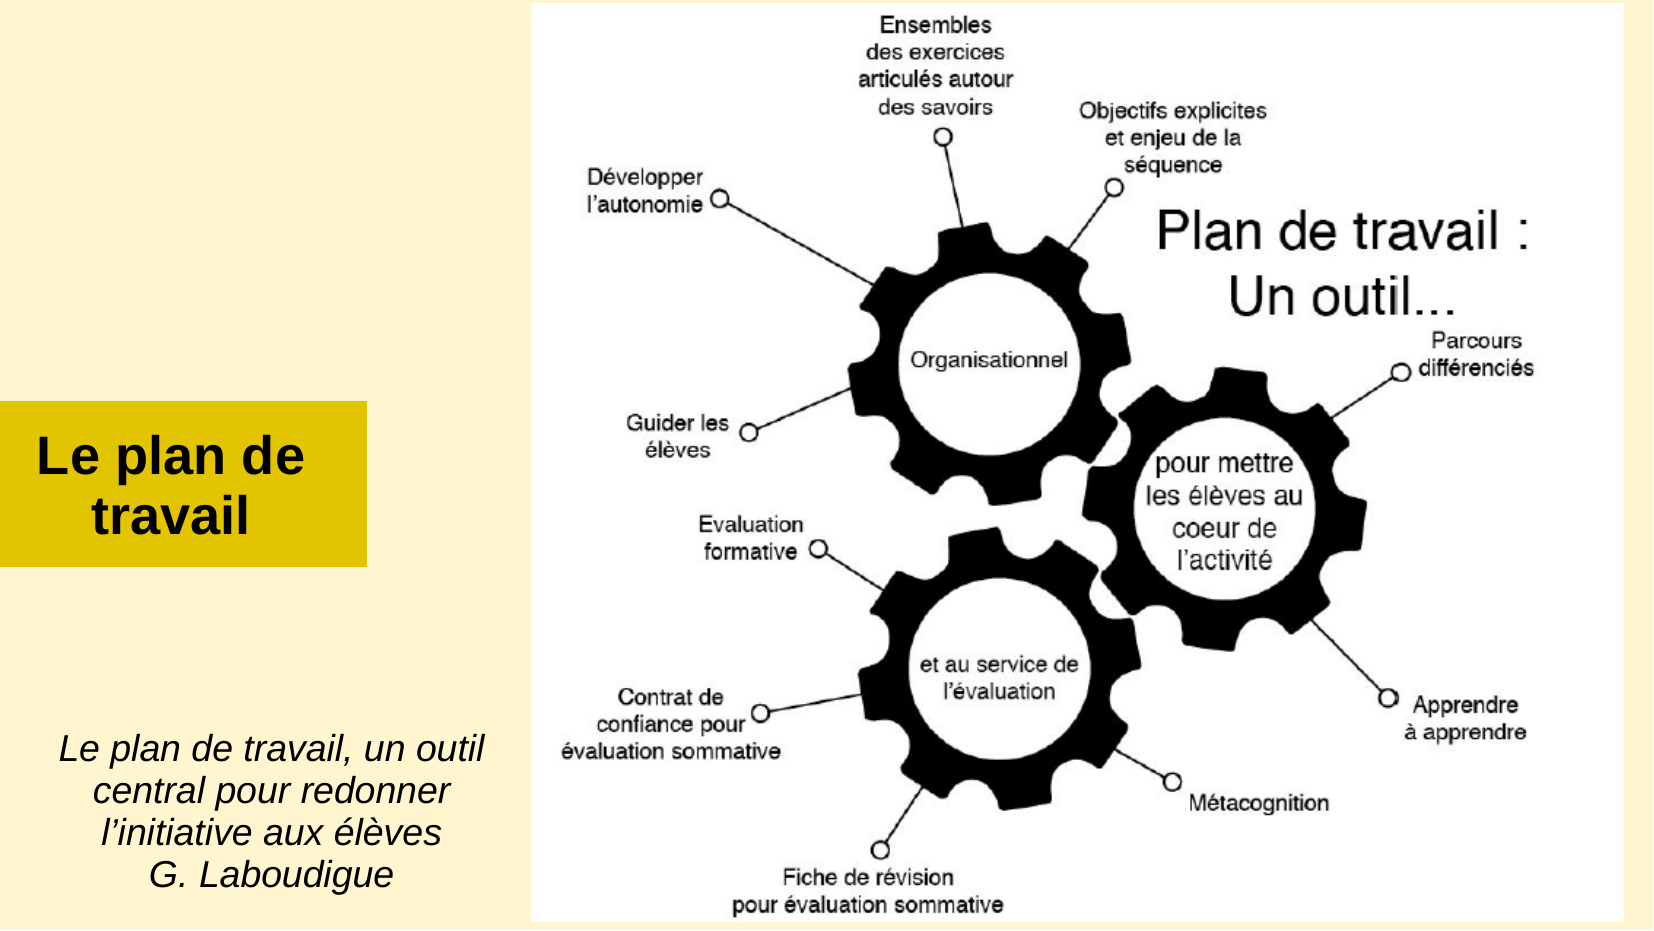

Le plan de travail
Le plan de travail, un outil central pour redonner l’initiative aux élèves
G. Laboudigue